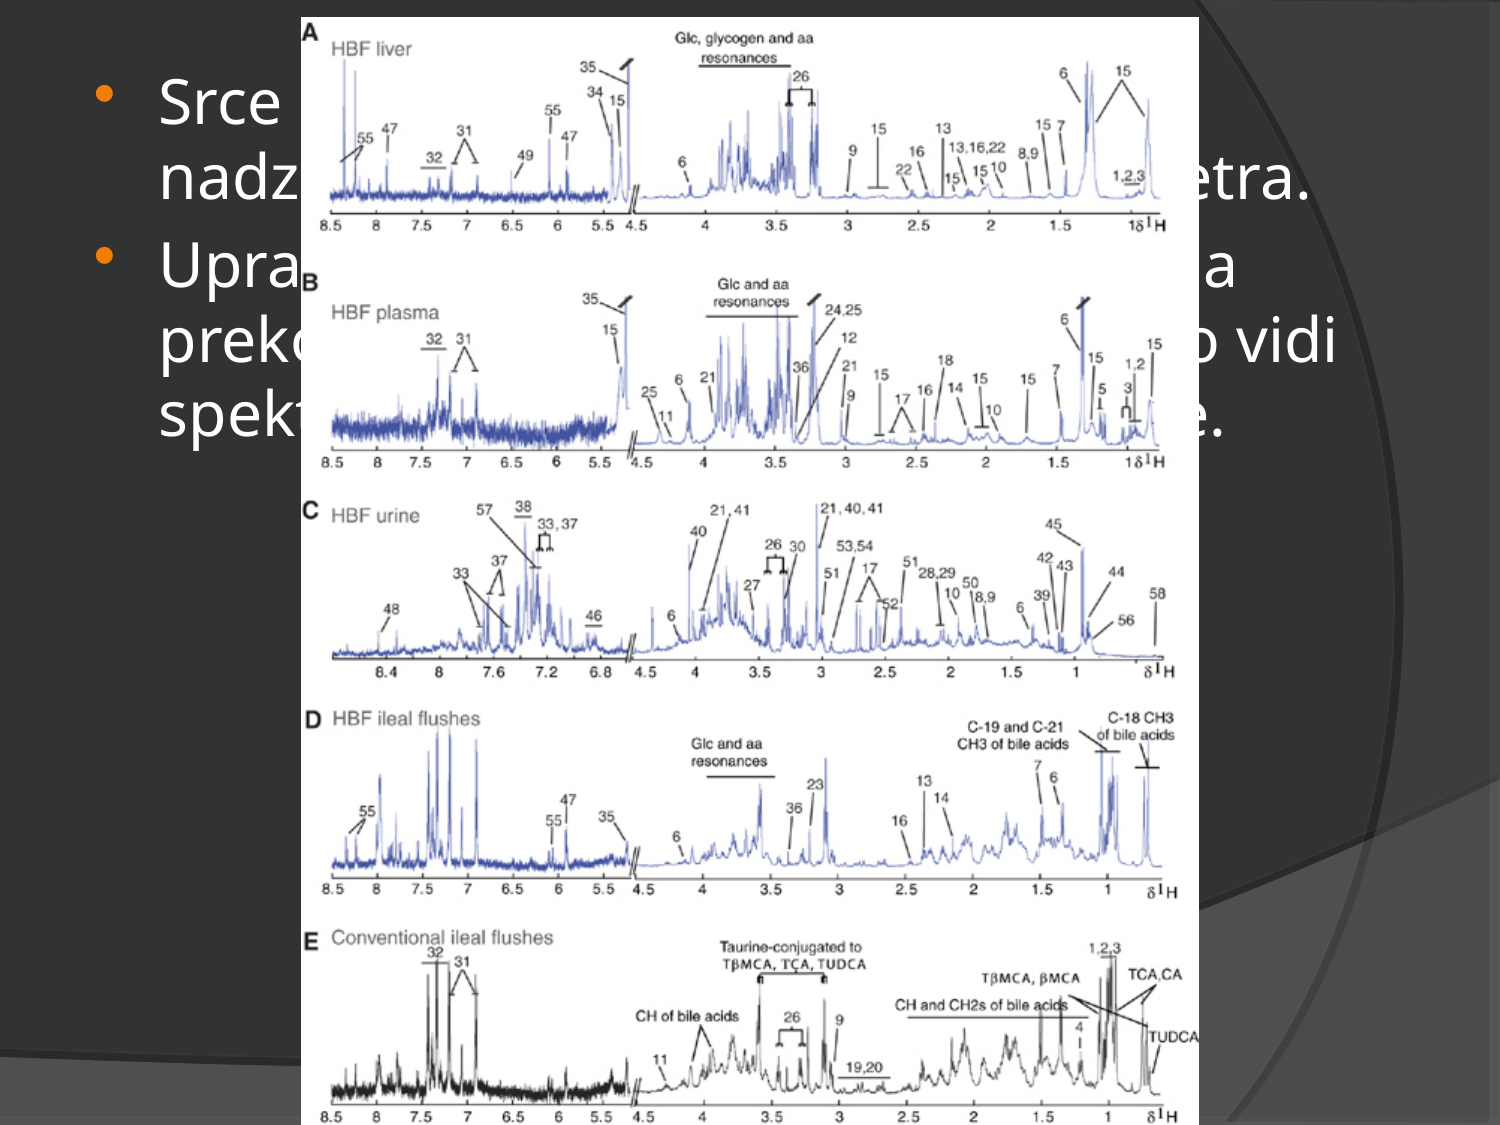

# Srce spektrometra je računalnik, ki nadzira vse komponente spektrometra.
Upravljalec spekrometra vse upravlja preko računalnika. Na zaslonu lahko vidi spektre in jih preko tiskalika natisne.